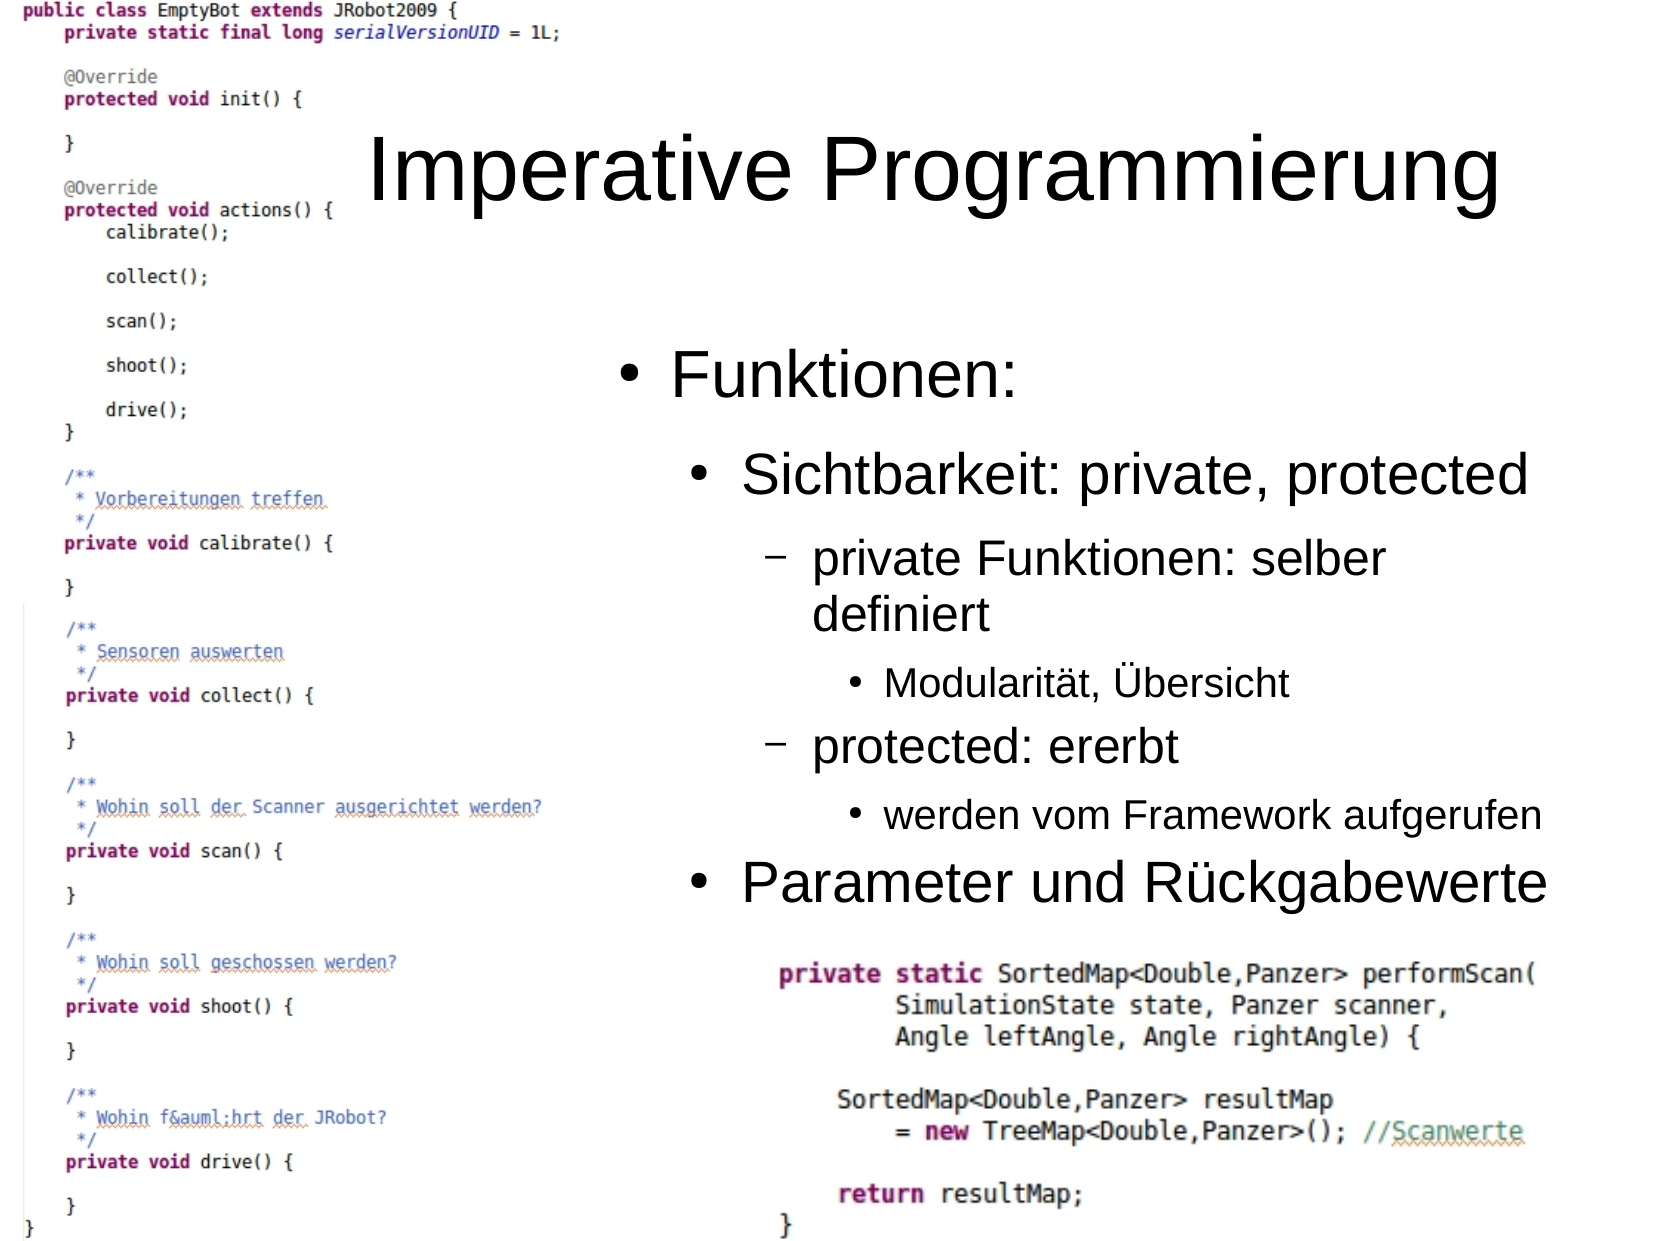

# Imperative Programmierung
Funktionen:
Sichtbarkeit: private, protected
private Funktionen: selber definiert
Modularität, Übersicht
protected: ererbt
werden vom Framework aufgerufen
Parameter und Rückgabewerte